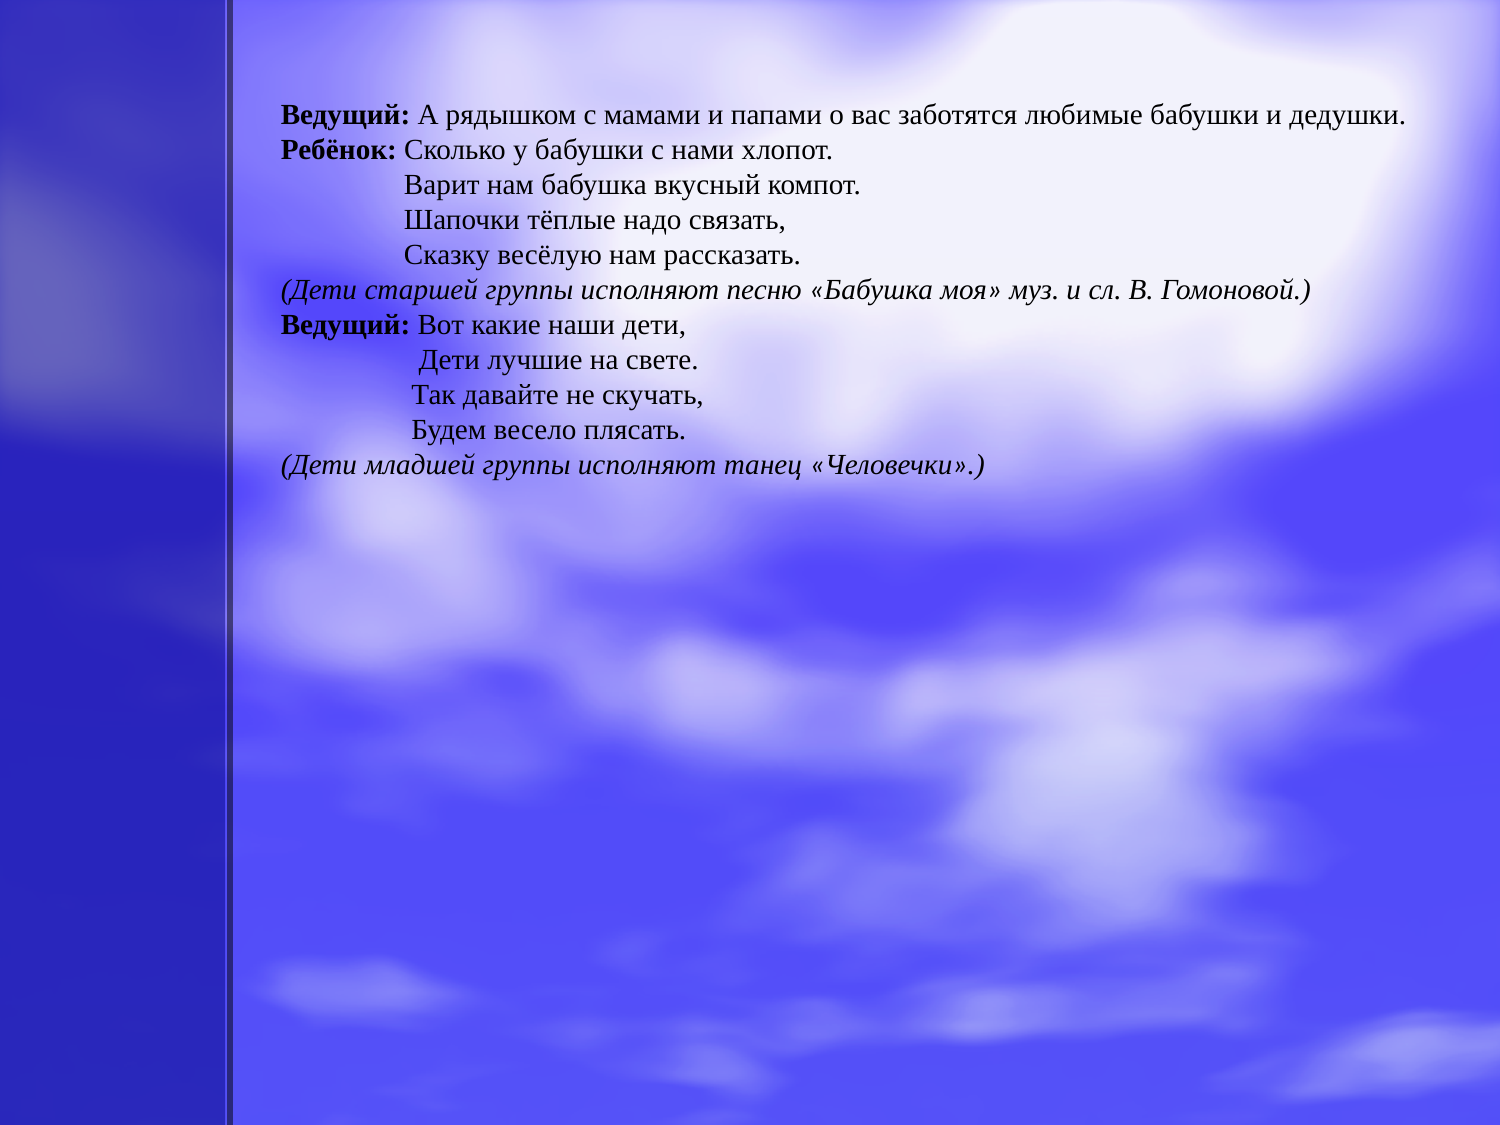

Ведущий: А рядышком с мамами и папами о вас заботятся любимые бабушки и дедушки.
Ребёнок: Сколько у бабушки с нами хлопот.
 Варит нам бабушка вкусный компот.
 Шапочки тёплые надо связать,
 Сказку весёлую нам рассказать.
(Дети старшей группы исполняют песню «Бабушка моя» муз. и сл. В. Гомоновой.)
Ведущий: Вот какие наши дети,
 Дети лучшие на свете.
 Так давайте не скучать,
 Будем весело плясать.
(Дети младшей группы исполняют танец «Человечки».)